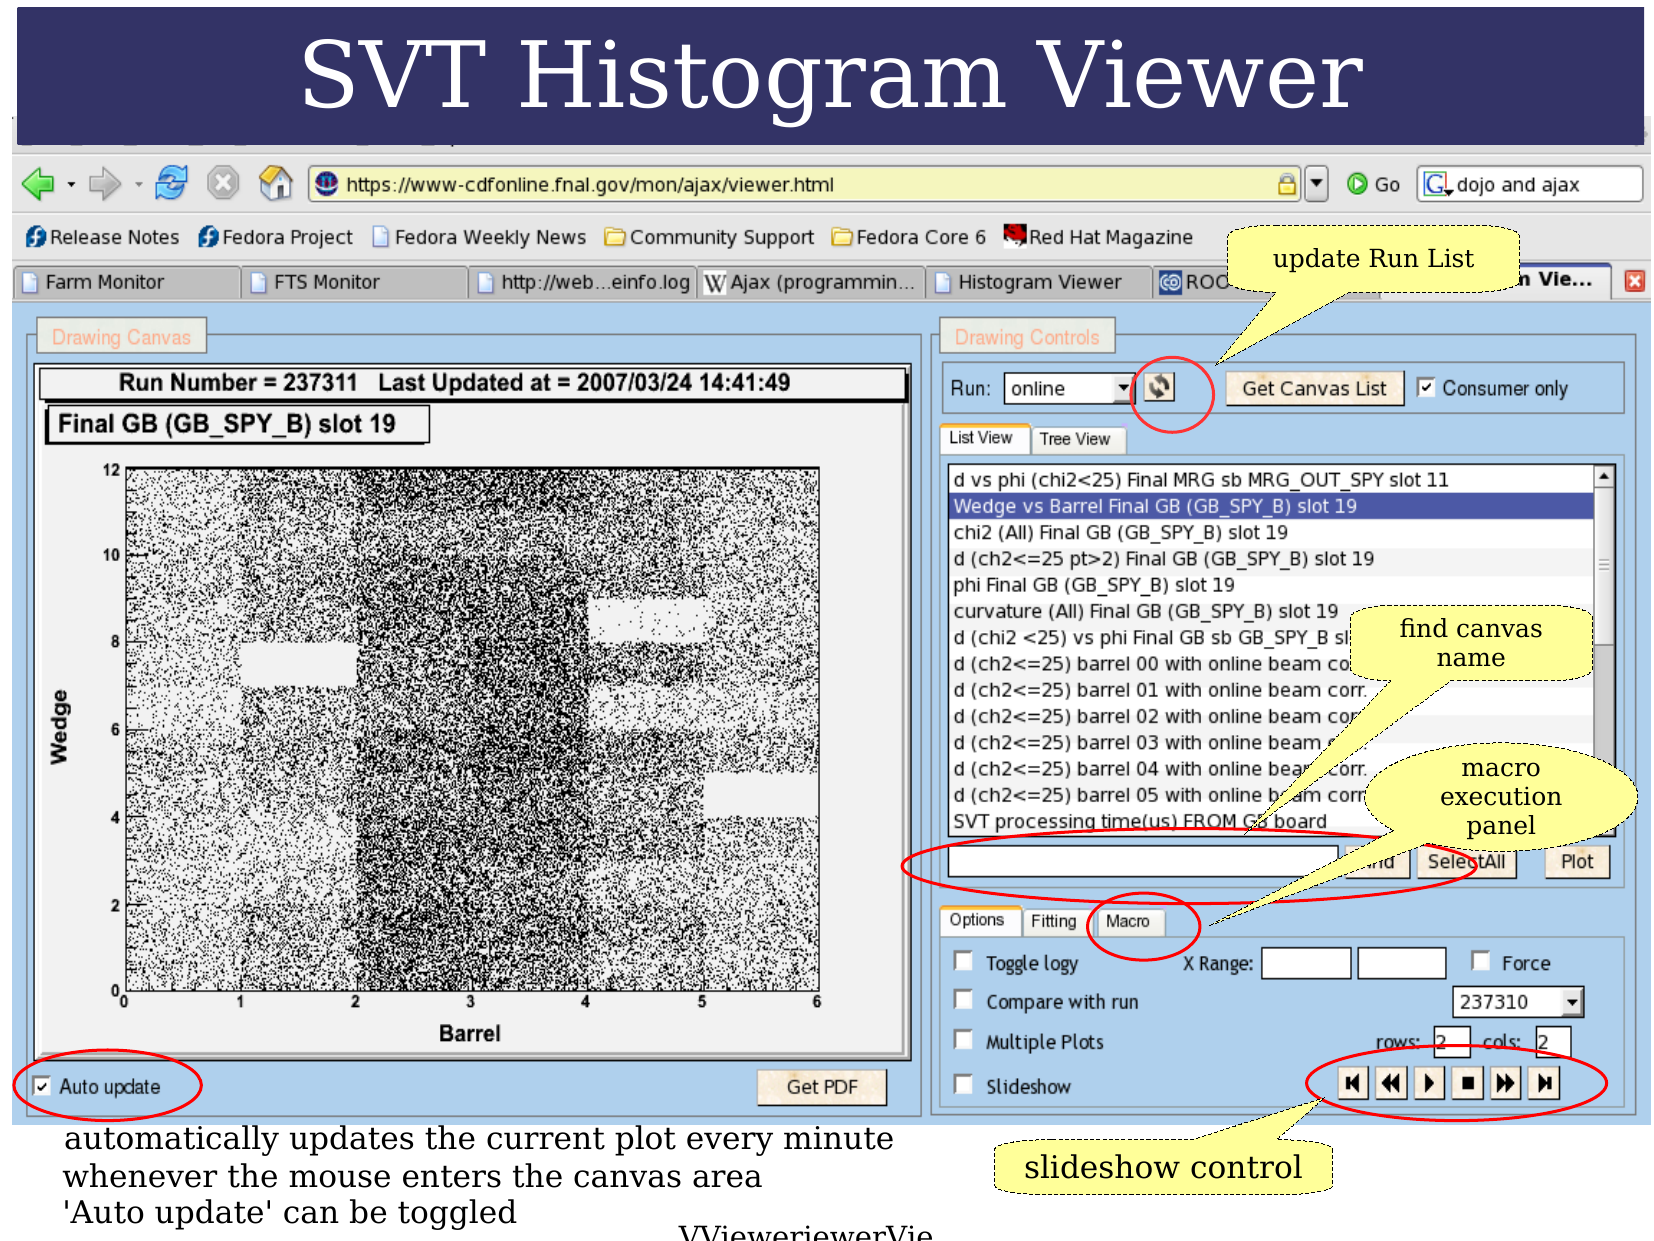

# SVT Histogram Viewer
update Run List
find canvas name
macro execution panel
 automatically updates the current plot every minute
 whenever the mouse enters the canvas area
 'Auto update' can be toggled
slideshow control
14